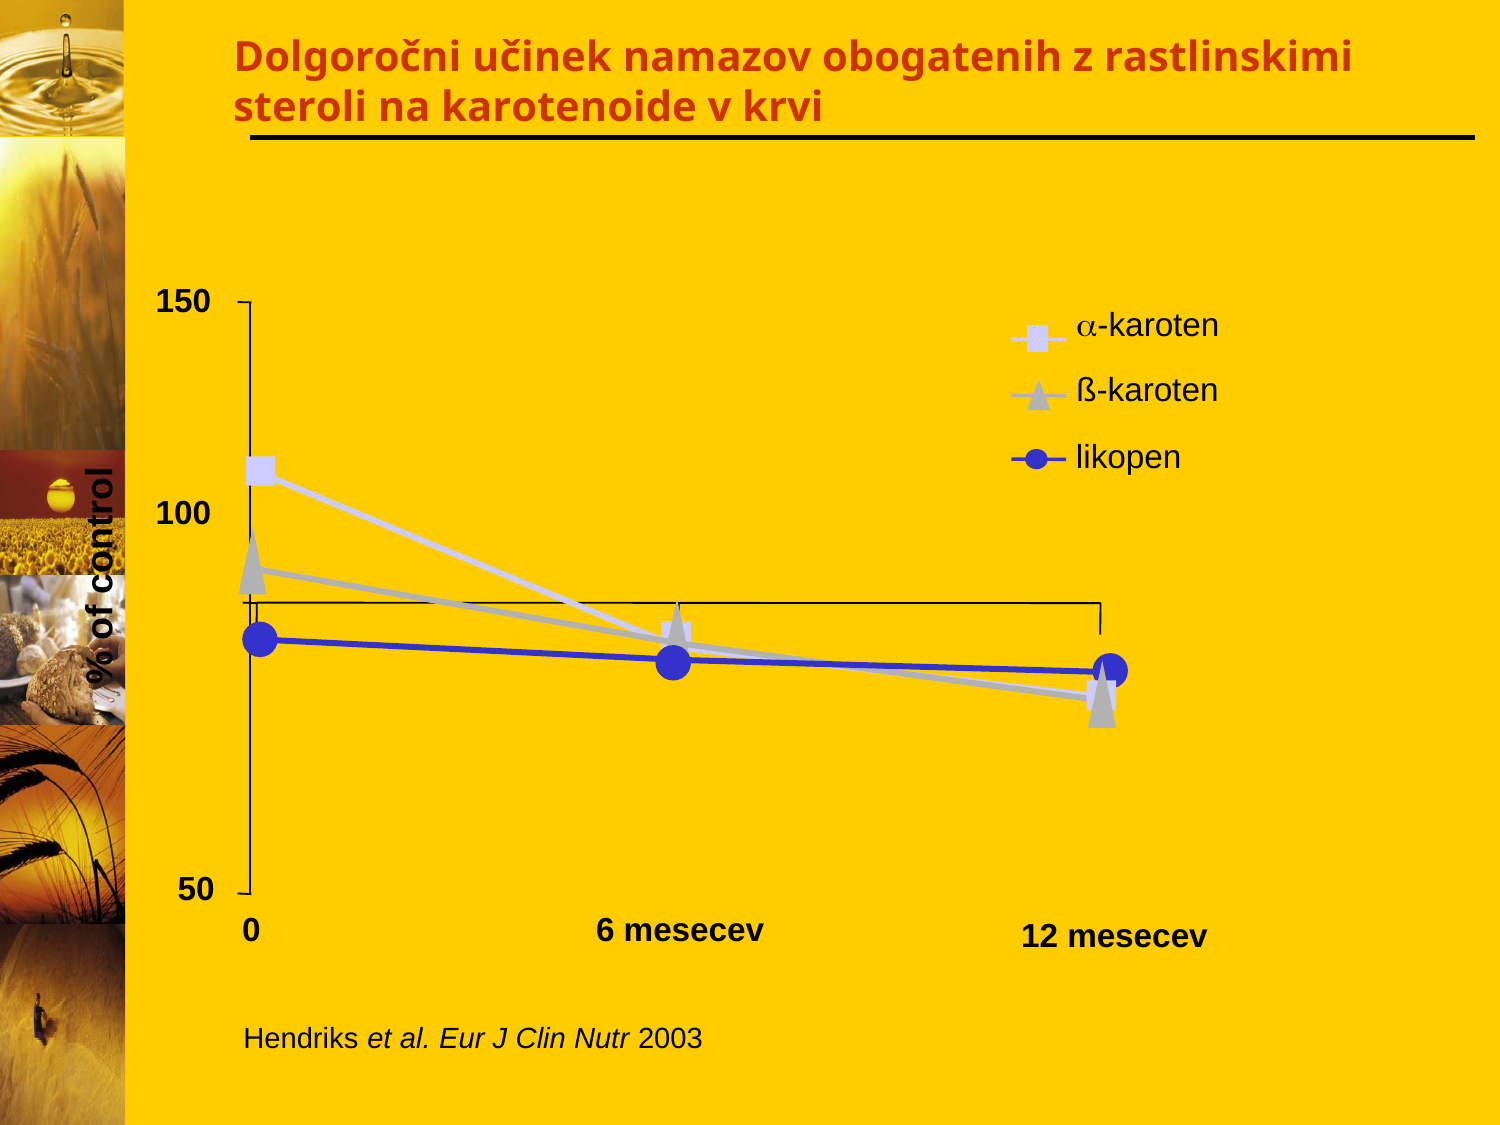

# Dolgoročni učinek namazov obogatenih z rastlinskimi steroli na karotenoide v krvi
150
-karoten
ß-karoten
likopen
100
% of control
50
0
6 mesecev
12 mesecev
Hendriks et al. Eur J Clin Nutr 2003